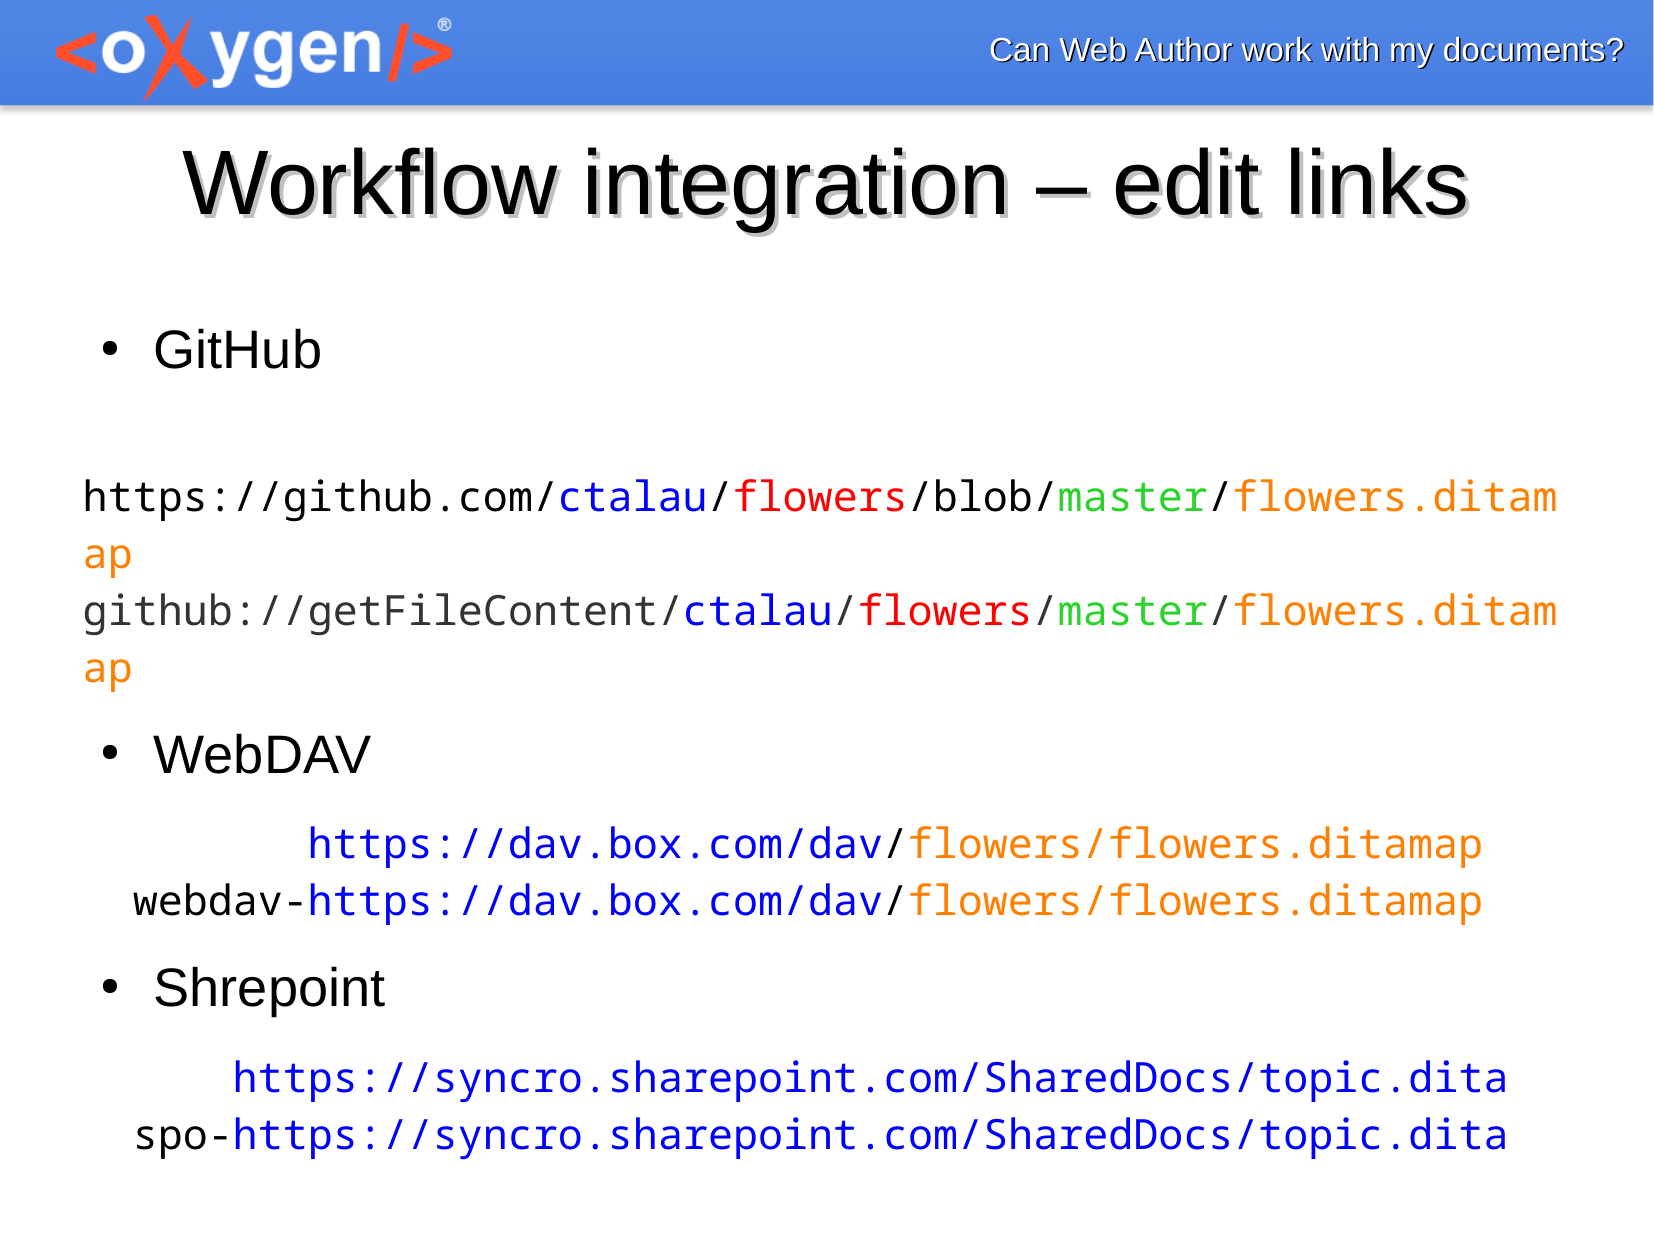

# Workflow integration – edit links
GitHub
 https://github.com/ctalau/flowers/blob/master/flowers.ditamap github://getFileContent/ctalau/flowers/master/flowers.ditamap
WebDAV
 https://dav.box.com/dav/flowers/flowers.ditamap
 webdav-https://dav.box.com/dav/flowers/flowers.ditamap
Shrepoint
 https://syncro.sharepoint.com/SharedDocs/topic.dita
 spo-https://syncro.sharepoint.com/SharedDocs/topic.dita